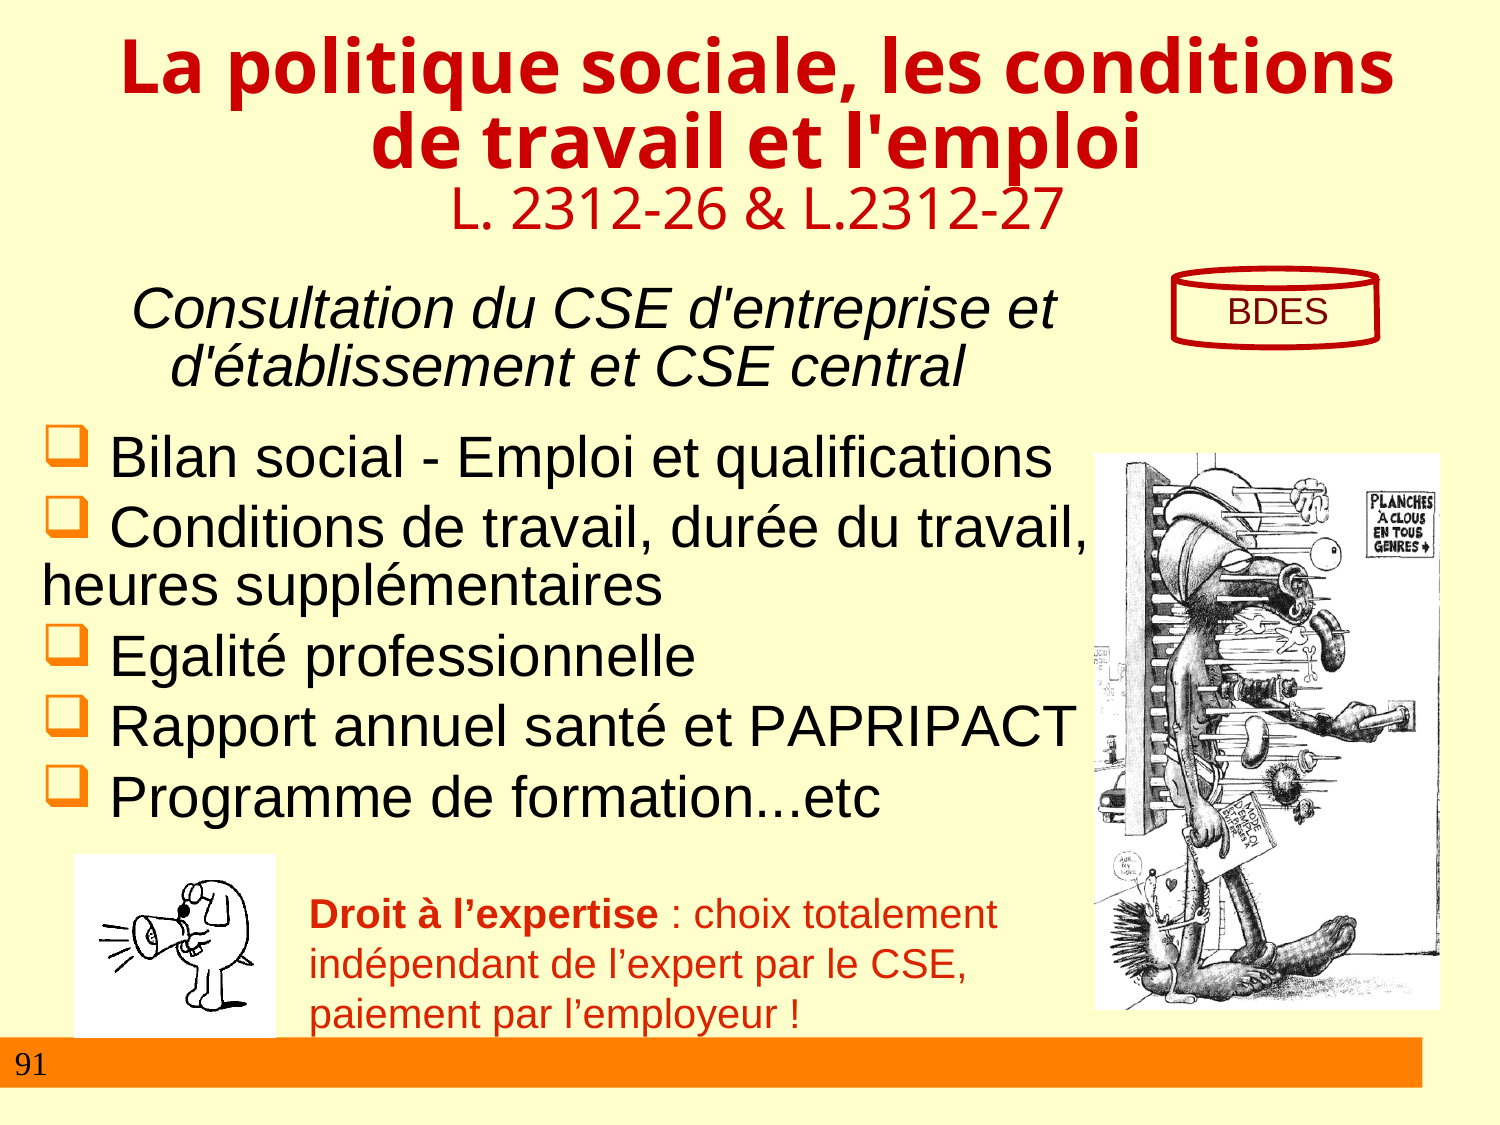

# La politique sociale, les conditions de travail et l'emploi L. 2312-26 & L.2312-27
BDES
Consultation du CSE d'entreprise et d'établissement et CSE central
 Bilan social - Emploi et qualifications
 Conditions de travail, durée du travail, heures supplémentaires
 Egalité professionnelle
 Rapport annuel santé et PAPRIPACT
 Programme de formation...etc
Droit à l’expertise : choix totalement indépendant de l’expert par le CSE, paiement par l’employeur !